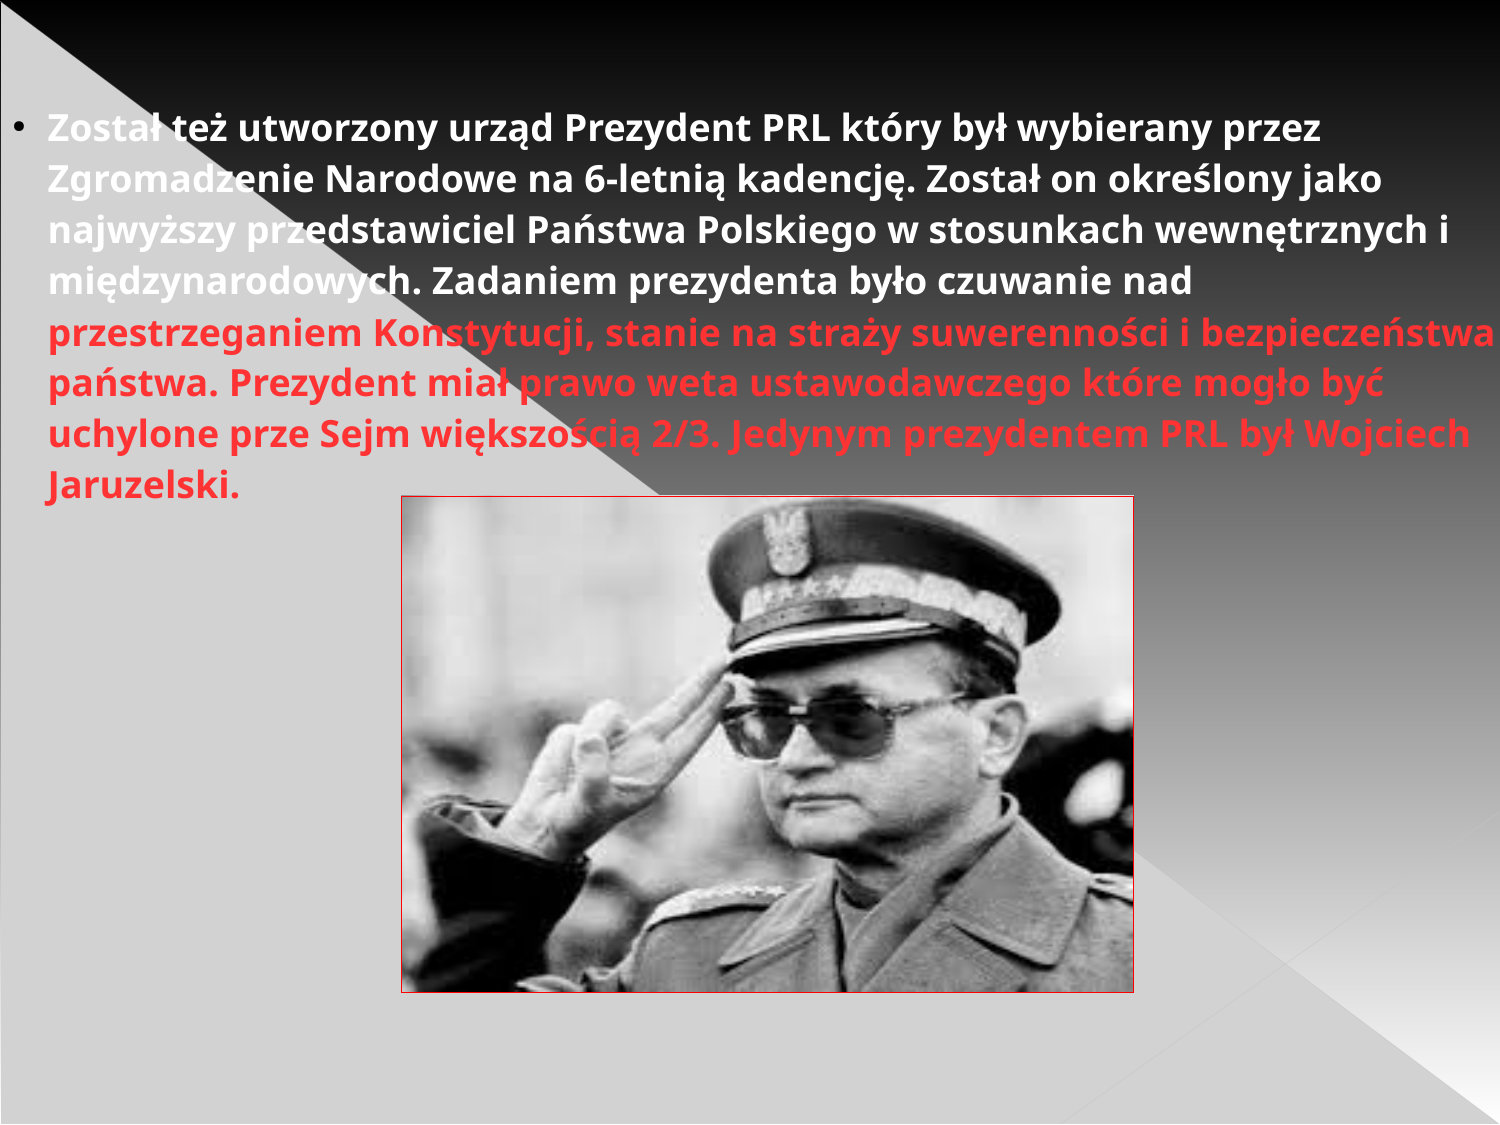

Został też utworzony urząd Prezydent PRL który był wybierany przez Zgromadzenie Narodowe na 6-letnią kadencję. Został on określony jako najwyższy przedstawiciel Państwa Polskiego w stosunkach wewnętrznych i międzynarodowych. Zadaniem prezydenta było czuwanie nad przestrzeganiem Konstytucji, stanie na straży suwerenności i bezpieczeństwa państwa. Prezydent miał prawo weta ustawodawczego które mogło być uchylone prze Sejm większością 2/3. Jedynym prezydentem PRL był Wojciech Jaruzelski.